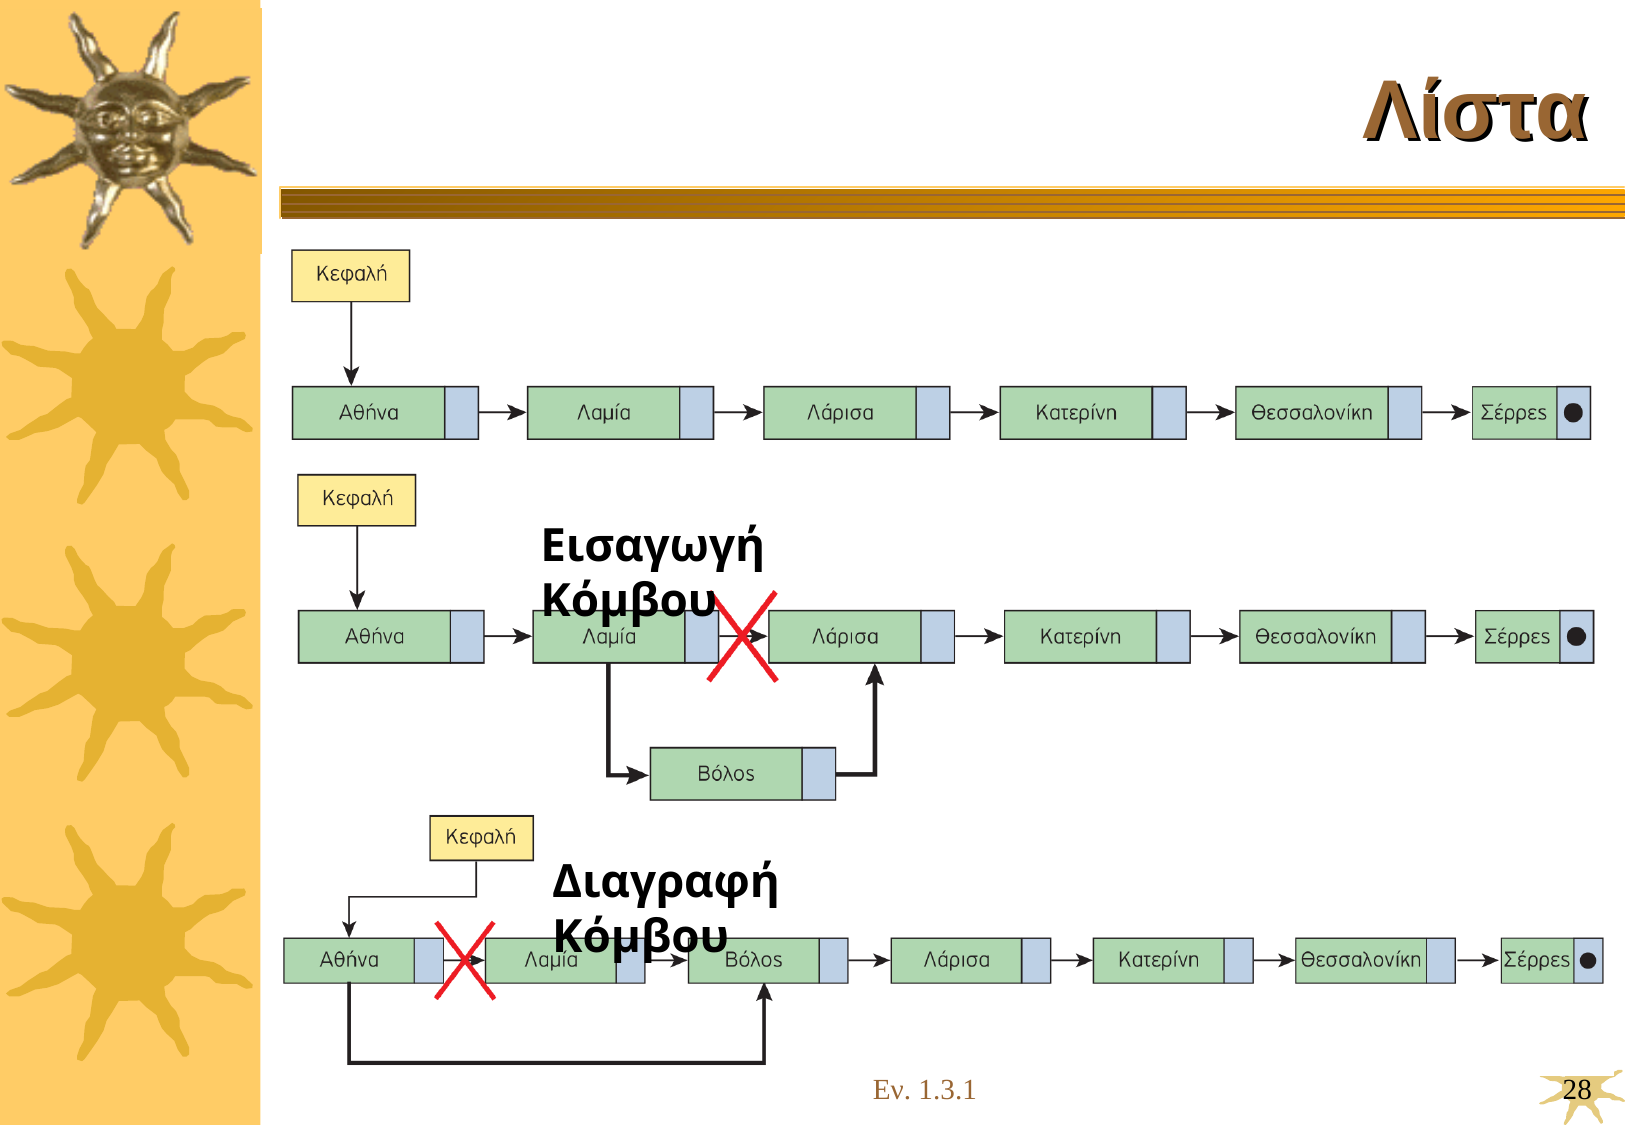

Λίστα
Εισαγωγή Κόμβου
Διαγραφή Κόμβου
Εν. 1.3.1
28